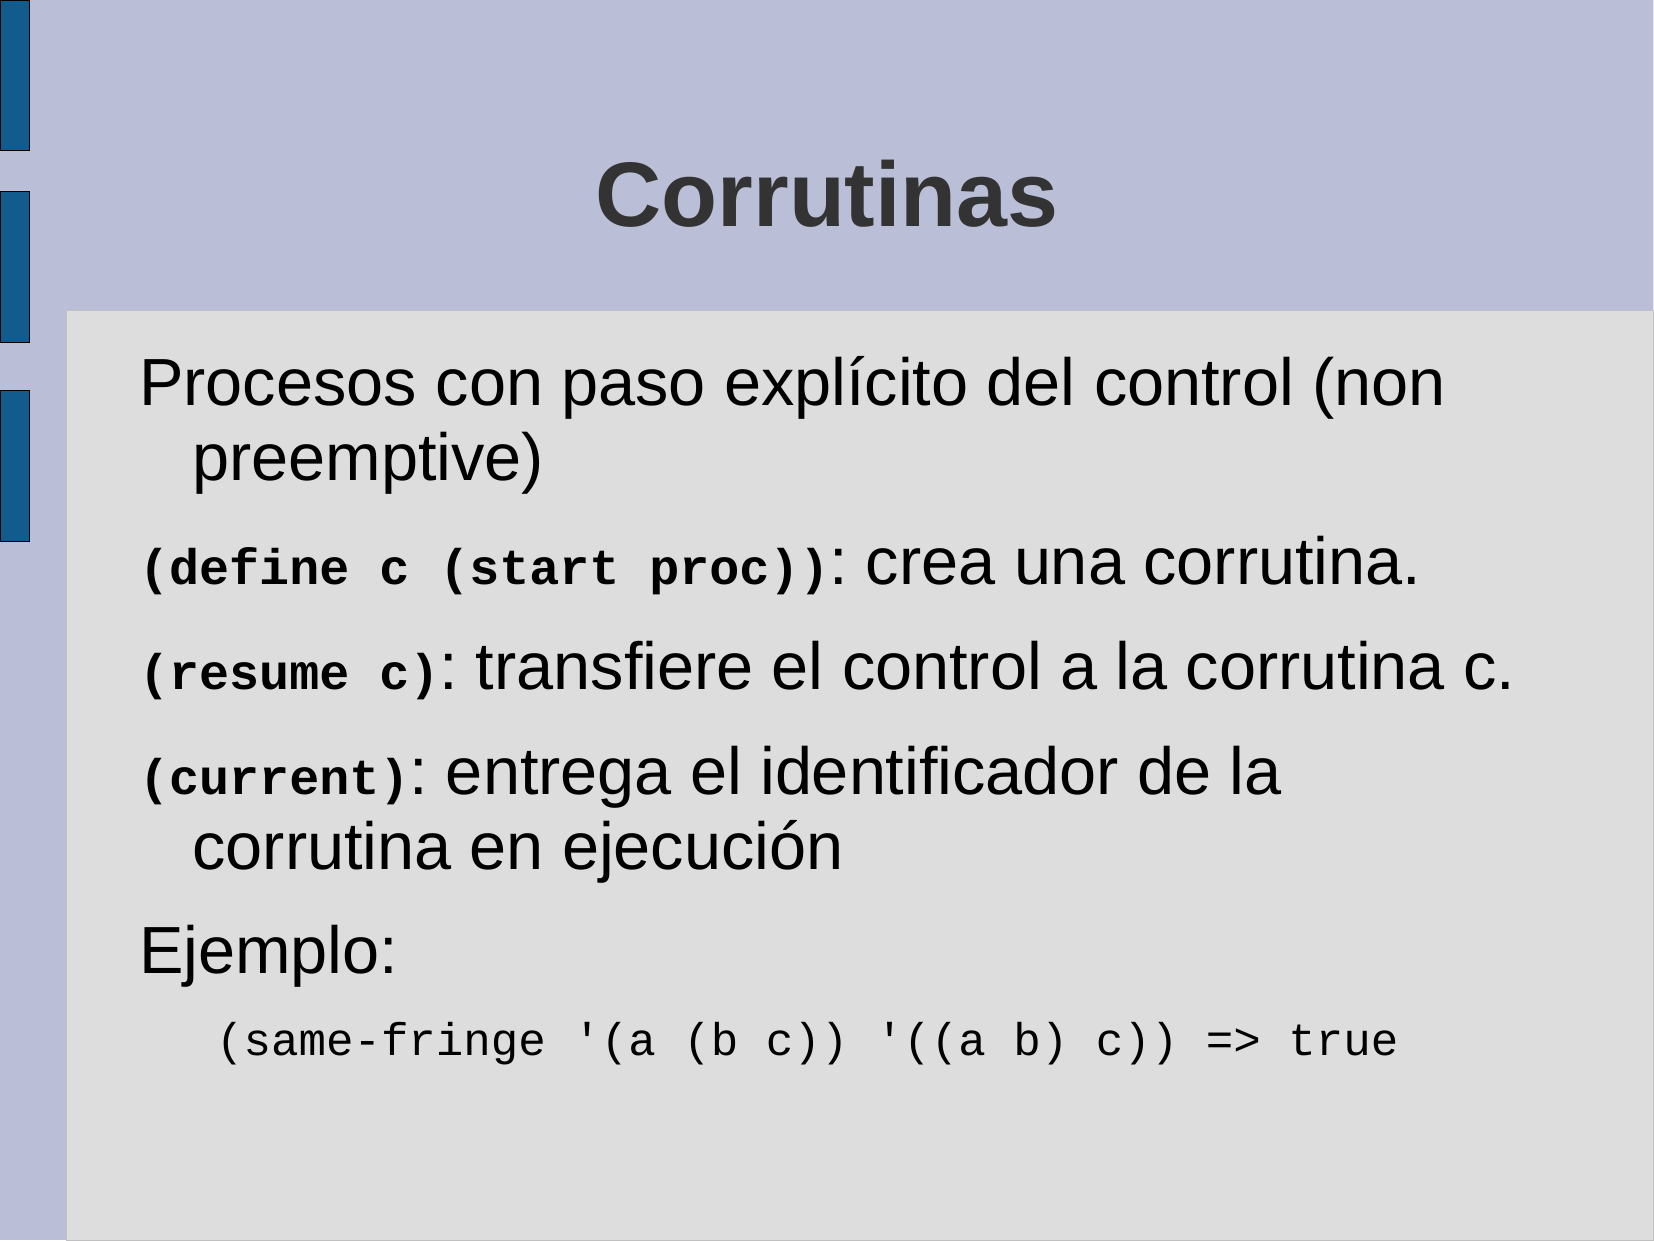

# Corrutinas
Procesos con paso explícito del control (non preemptive)
(define c (start proc)): crea una corrutina.
(resume c): transfiere el control a la corrutina c.
(current): entrega el identificador de la corrutina en ejecución
Ejemplo:
(same-fringe '(a (b c)) '((a b) c)) => true